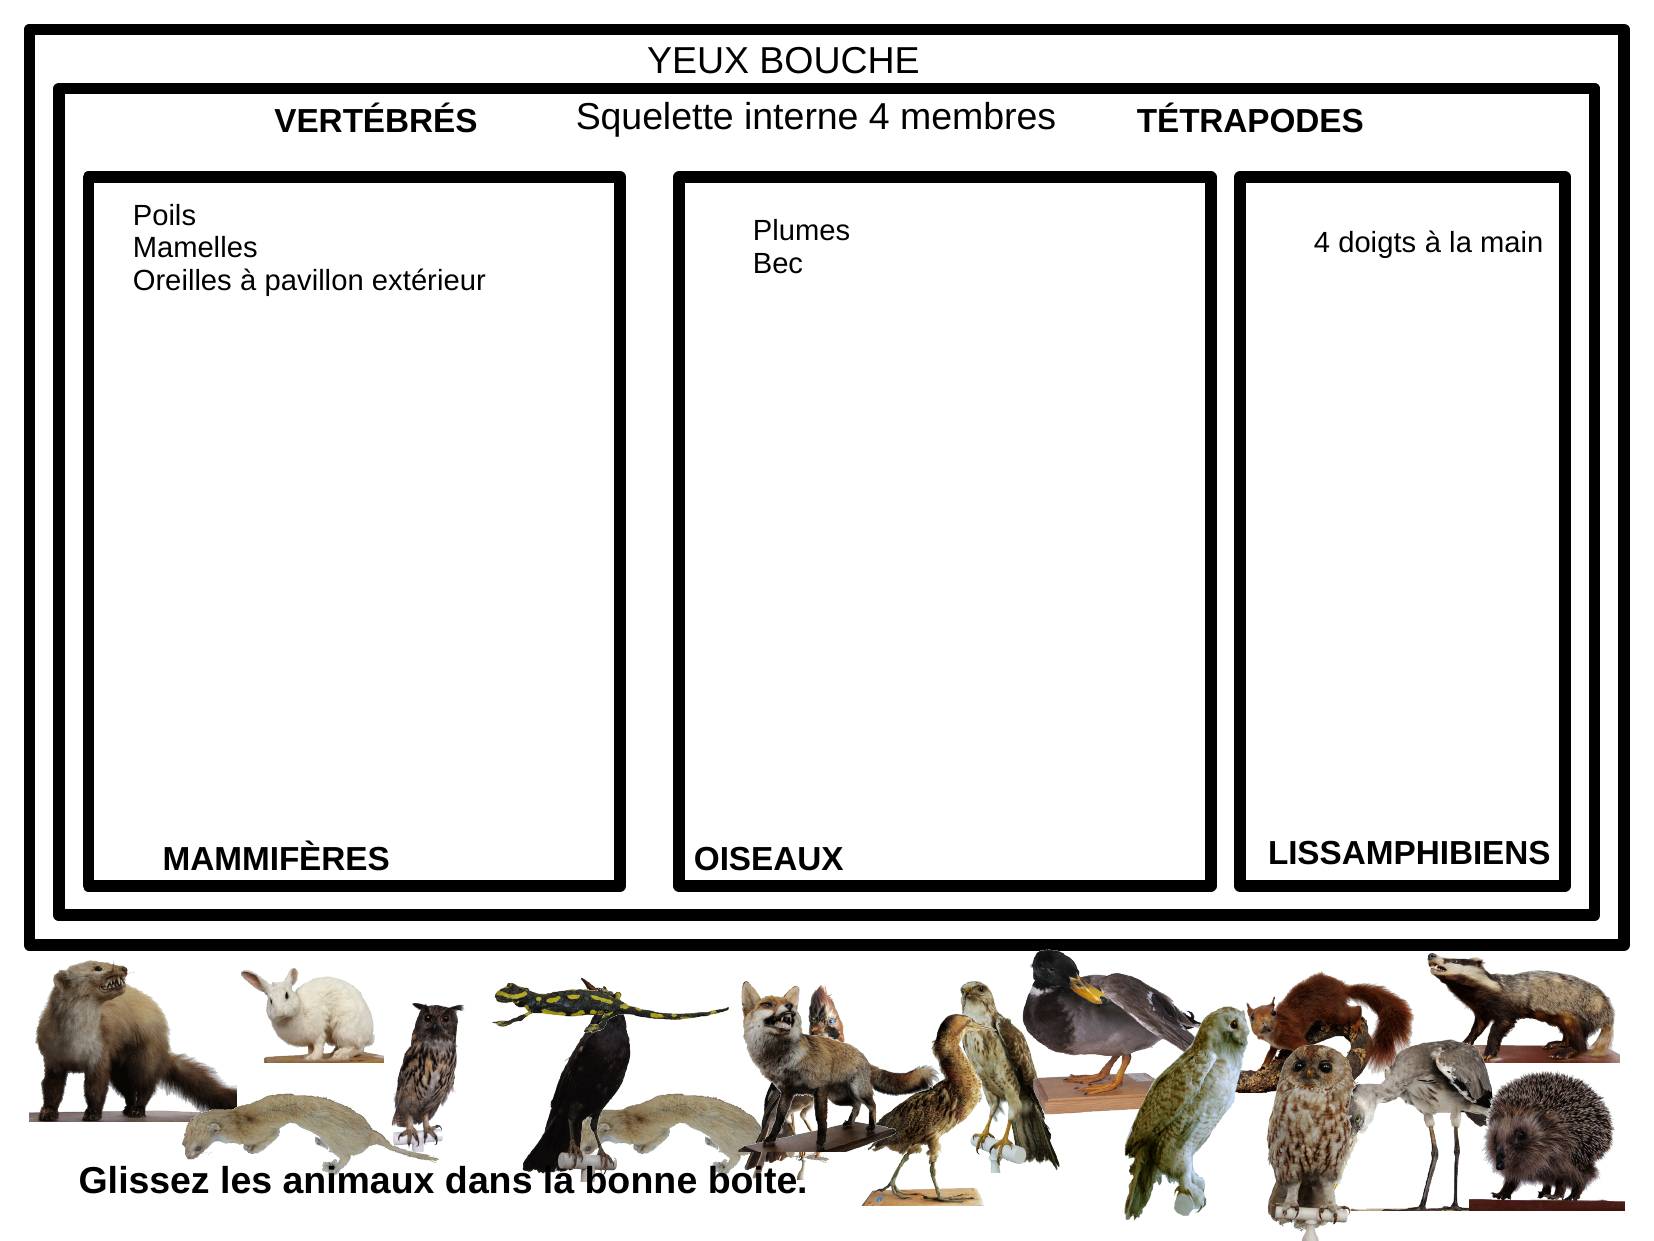

YEUX BOUCHE
Squelette interne 4 membres
VERTÉBRÉS
TÉTRAPODES
Poils
Mamelles
Oreilles à pavillon extérieur
Plumes
Bec
4 doigts à la main
LISSAMPHIBIENS
MAMMIFÈRES
OISEAUX
Glissez les animaux dans la bonne boite.